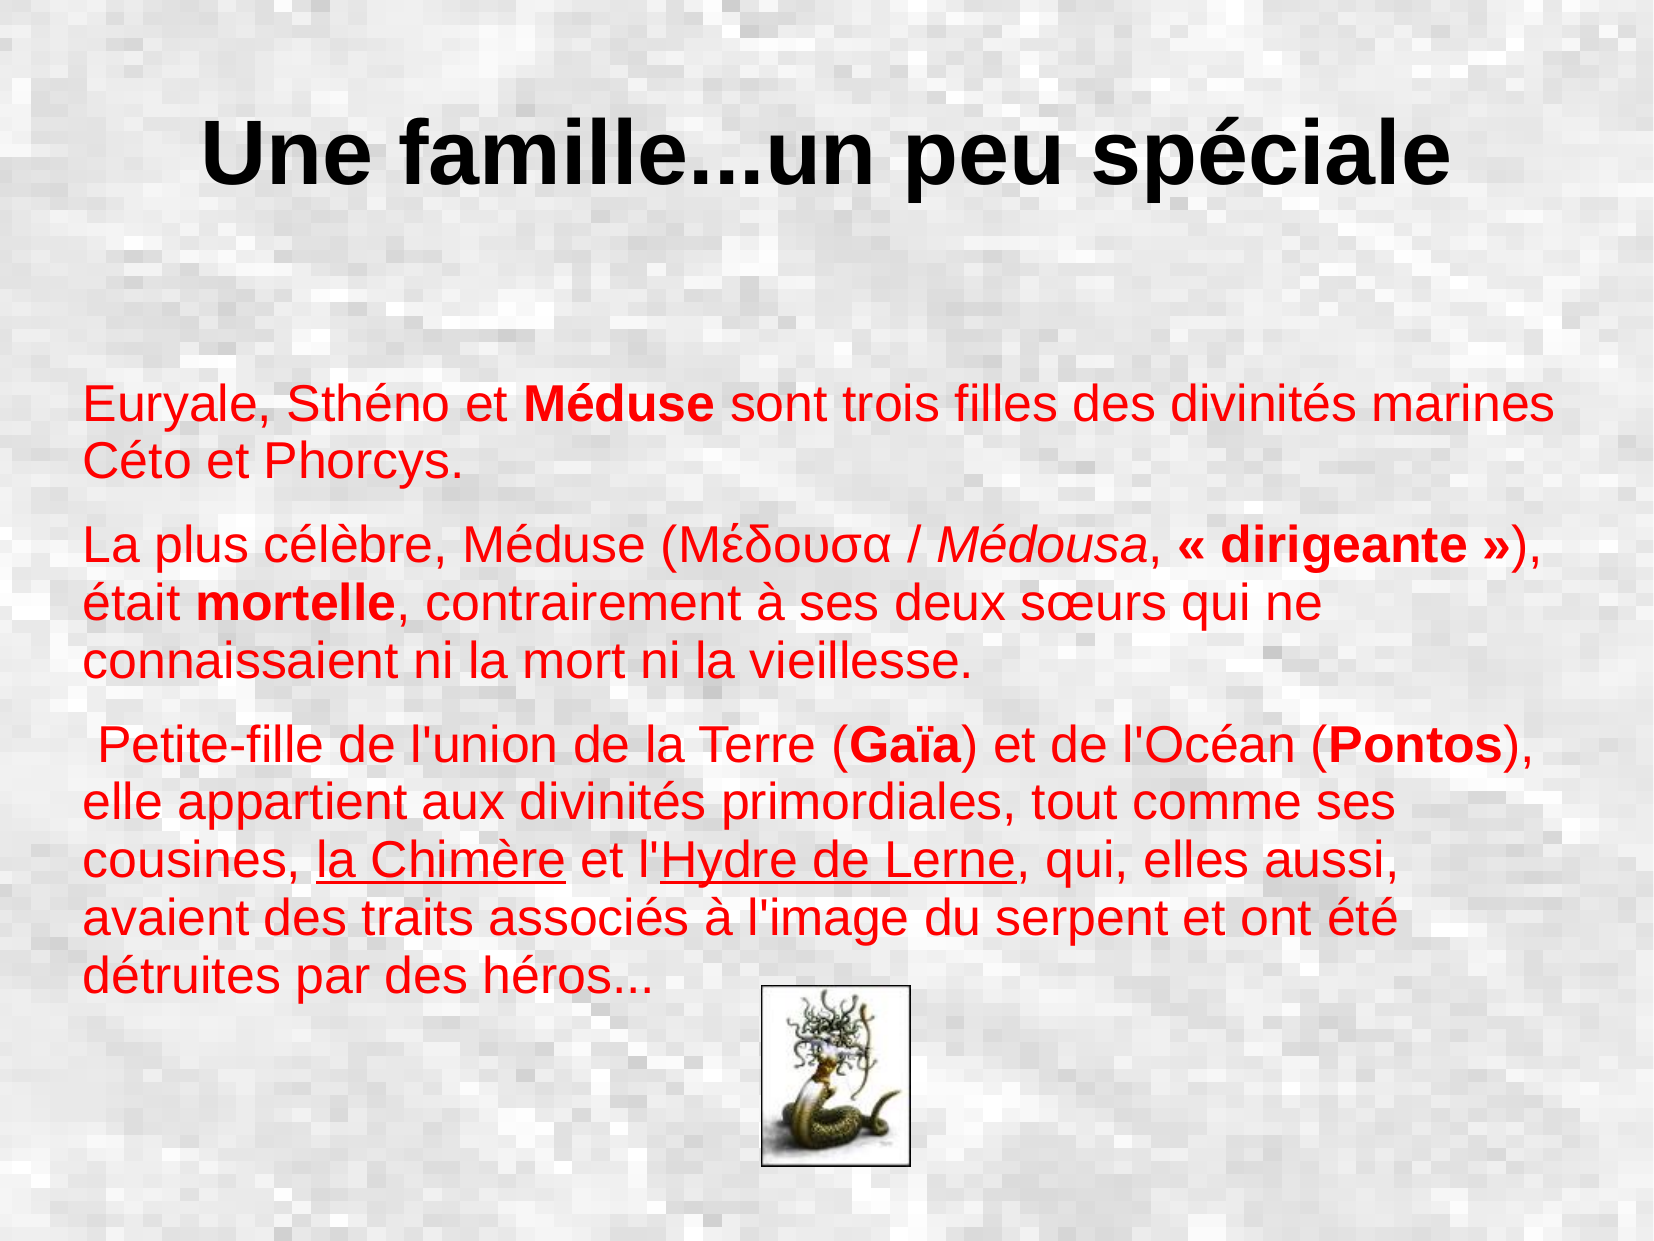

# Une famille...un peu spéciale
Euryale, Sthéno et Méduse sont trois filles des divinités marines Céto et Phorcys.
La plus célèbre, Méduse (Μέδουσα / Médousa, « dirigeante »), était mortelle, contrairement à ses deux sœurs qui ne connaissaient ni la mort ni la vieillesse.
 Petite-fille de l'union de la Terre (Gaïa) et de l'Océan (Pontos), elle appartient aux divinités primordiales, tout comme ses cousines, la Chimère et l'Hydre de Lerne, qui, elles aussi, avaient des traits associés à l'image du serpent et ont été détruites par des héros...